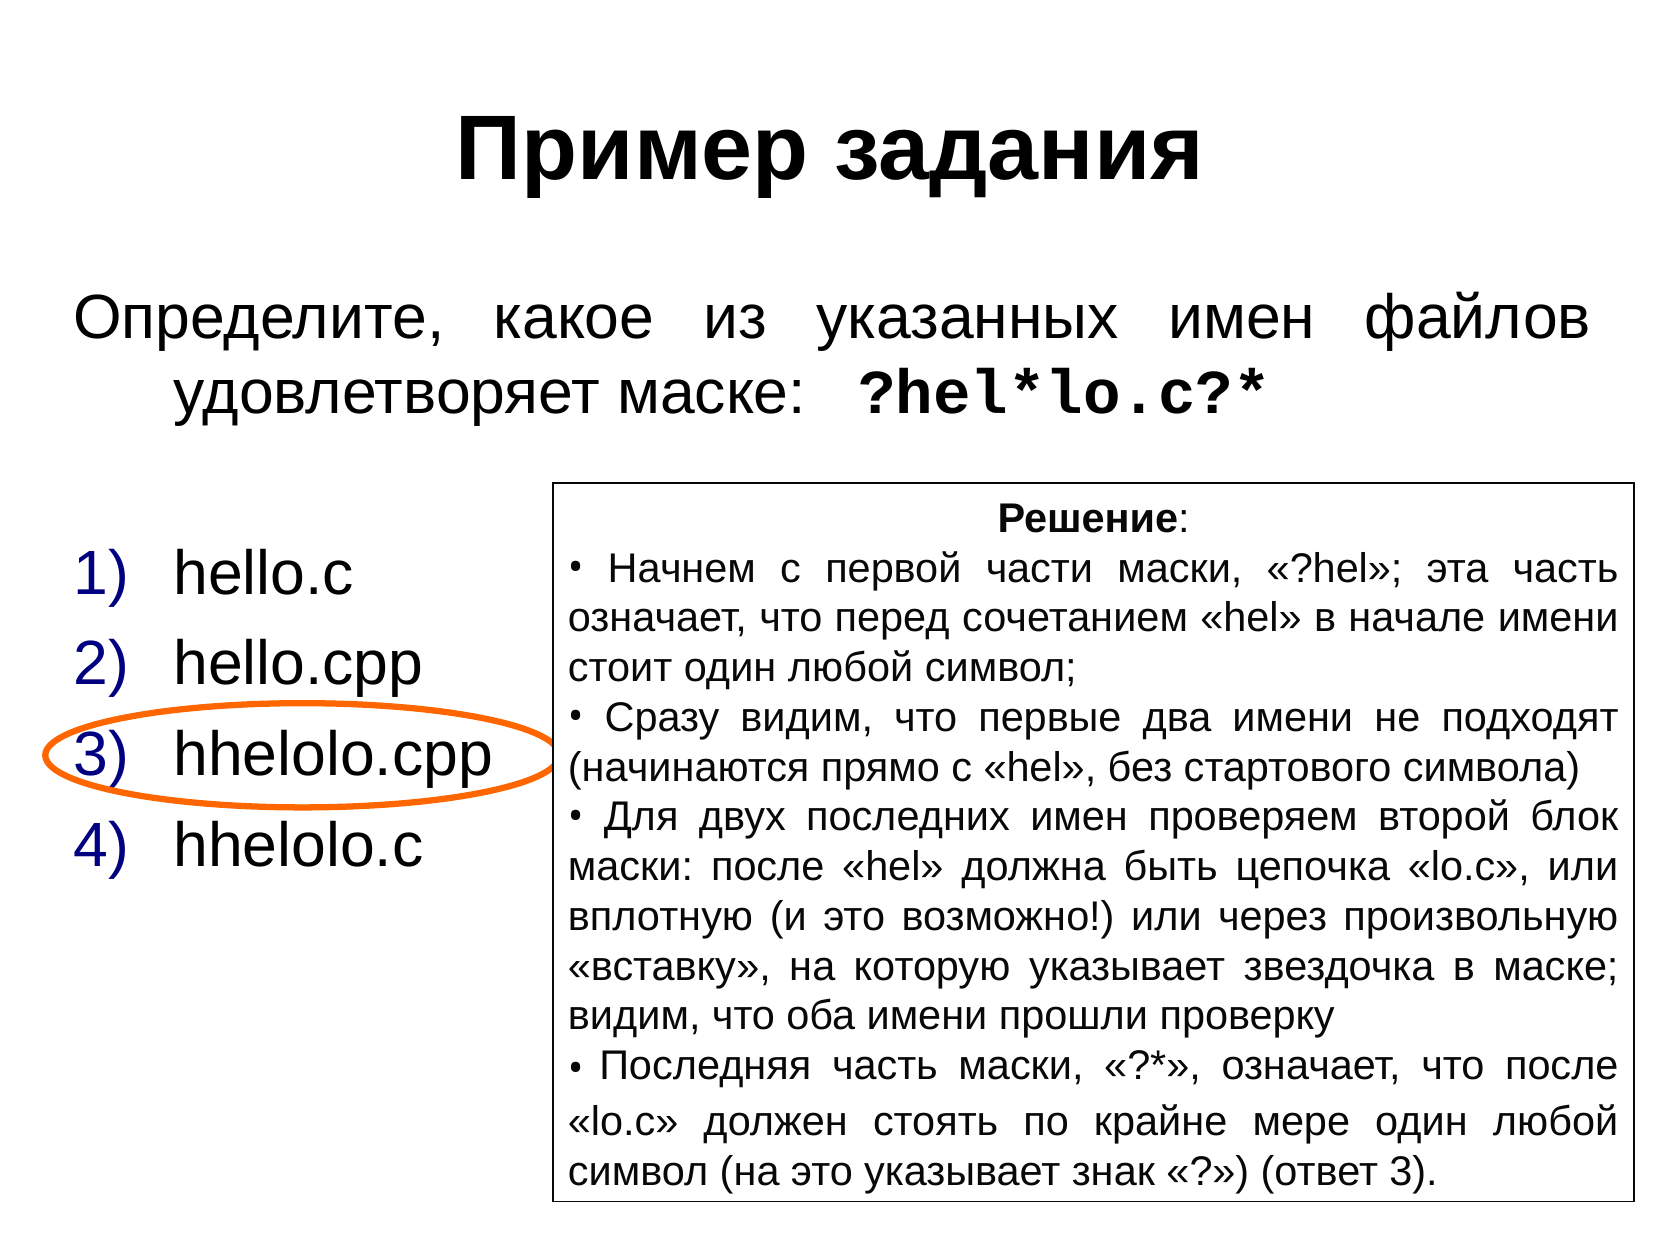

# Пример задания
Определите, какое из указанных имен файлов удовлетворяет маске: ?hel*lo.c?*
hello.c
hello.cpp
hhelolo.cpp
hhelolo.c
Решение:
 Начнем с первой части маски, «?hel»; эта часть означает, что перед сочетанием «hel» в начале имени стоит один любой символ;
 Сразу видим, что первые два имени не подходят (начинаются прямо с «hel», без стартового символа)
 Для двух последних имен проверяем второй блок маски: после «hel» должна быть цепочка «lo.c», или вплотную (и это возможно!) или через произвольную «вставку», на которую указывает звездочка в маске; видим, что оба имени прошли проверку
 Последняя часть маски, «?*», означает, что после «lo.c» должен стоять по крайне мере один любой символ (на это указывает знак «?») (ответ 3).